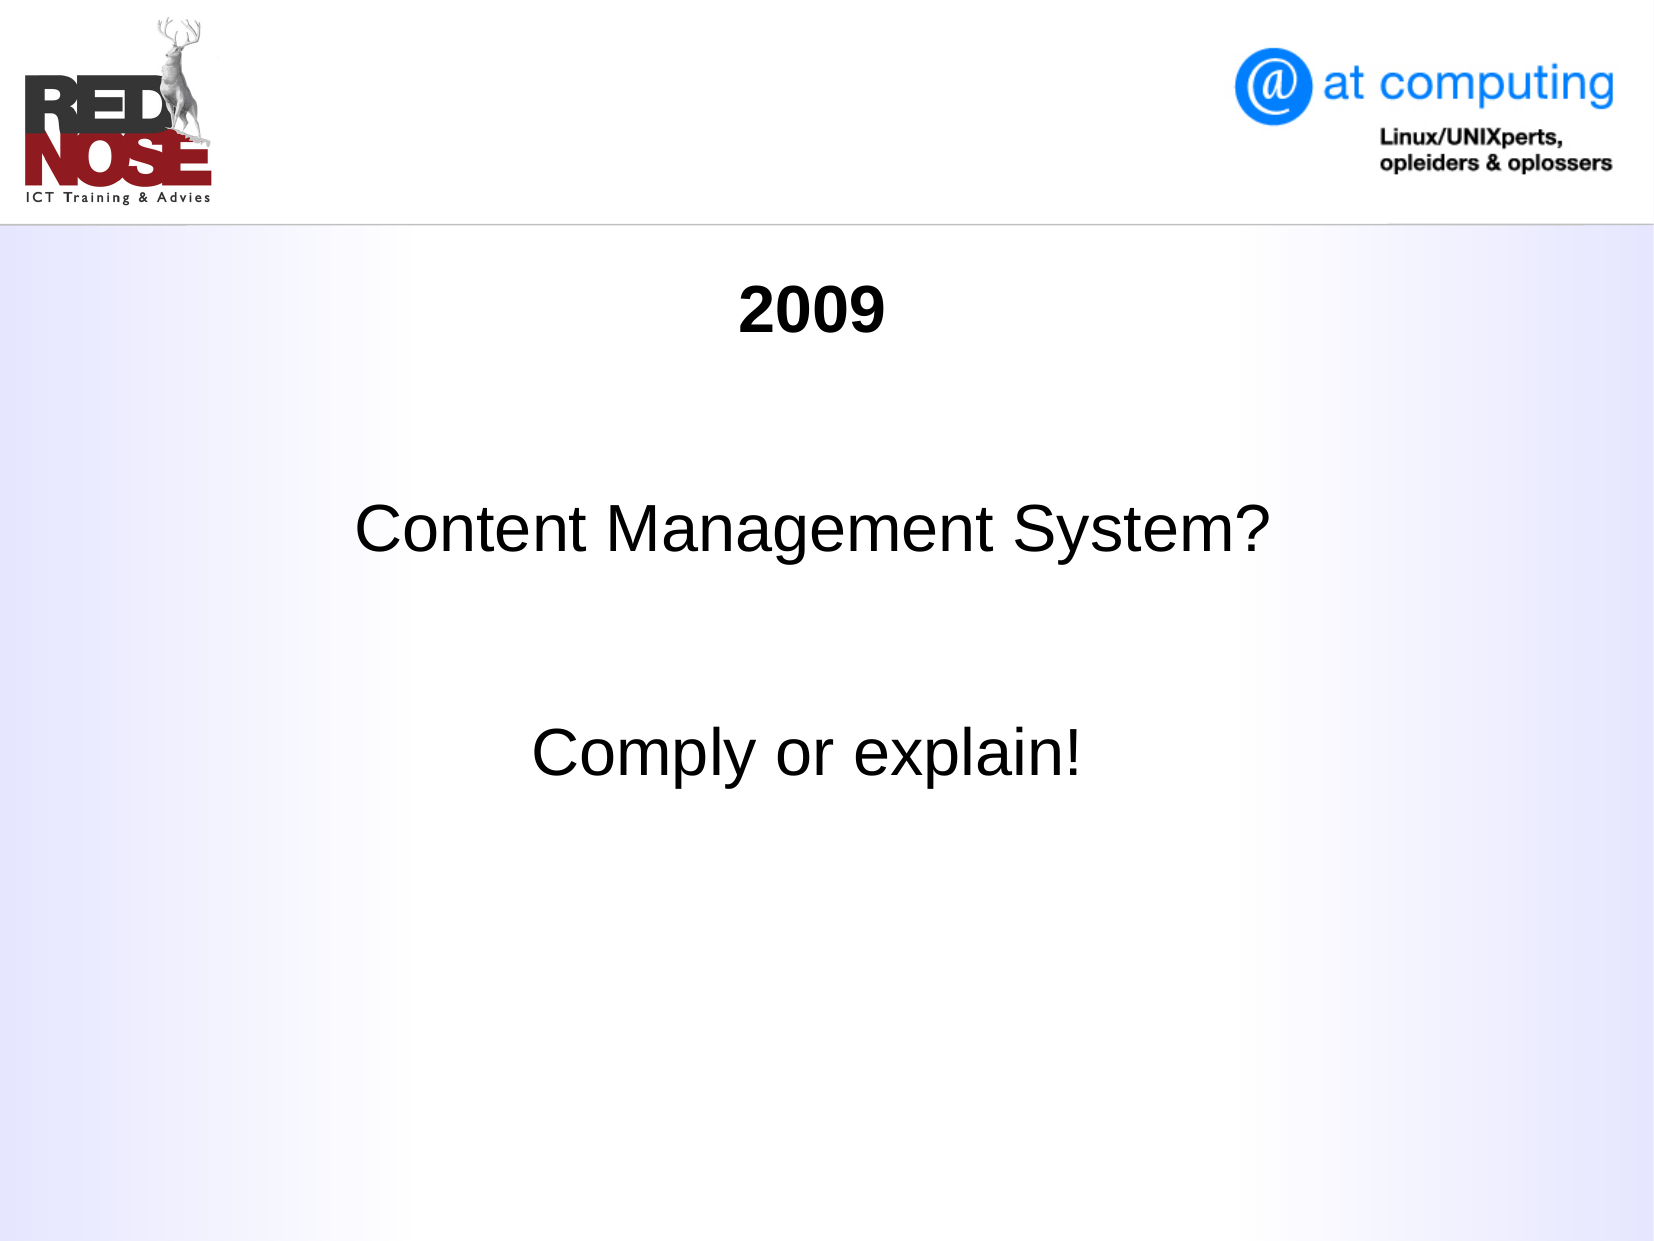

2009
Content Management System?
Comply or explain!